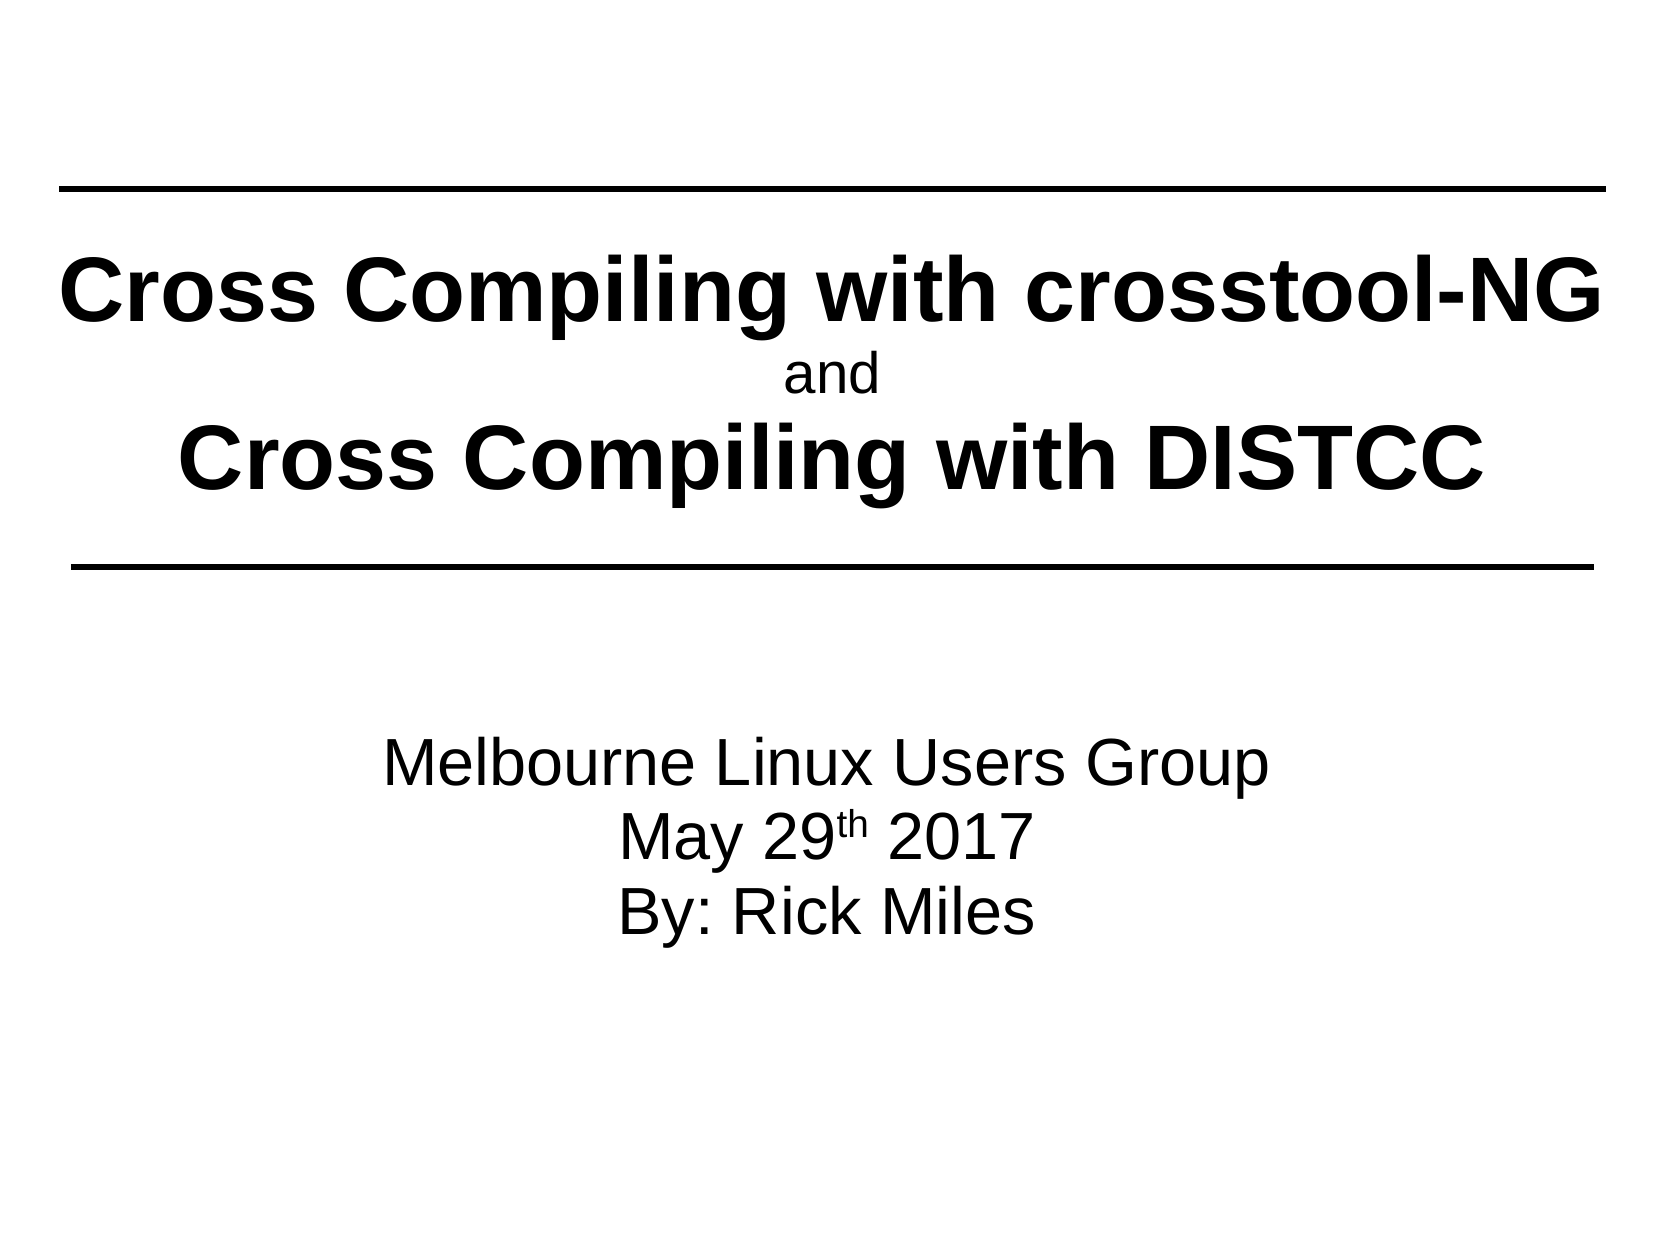

# Cross Compiling with crosstool-NG and Cross Compiling with DISTCC
Melbourne Linux Users Group
May 29th 2017
By: Rick Miles